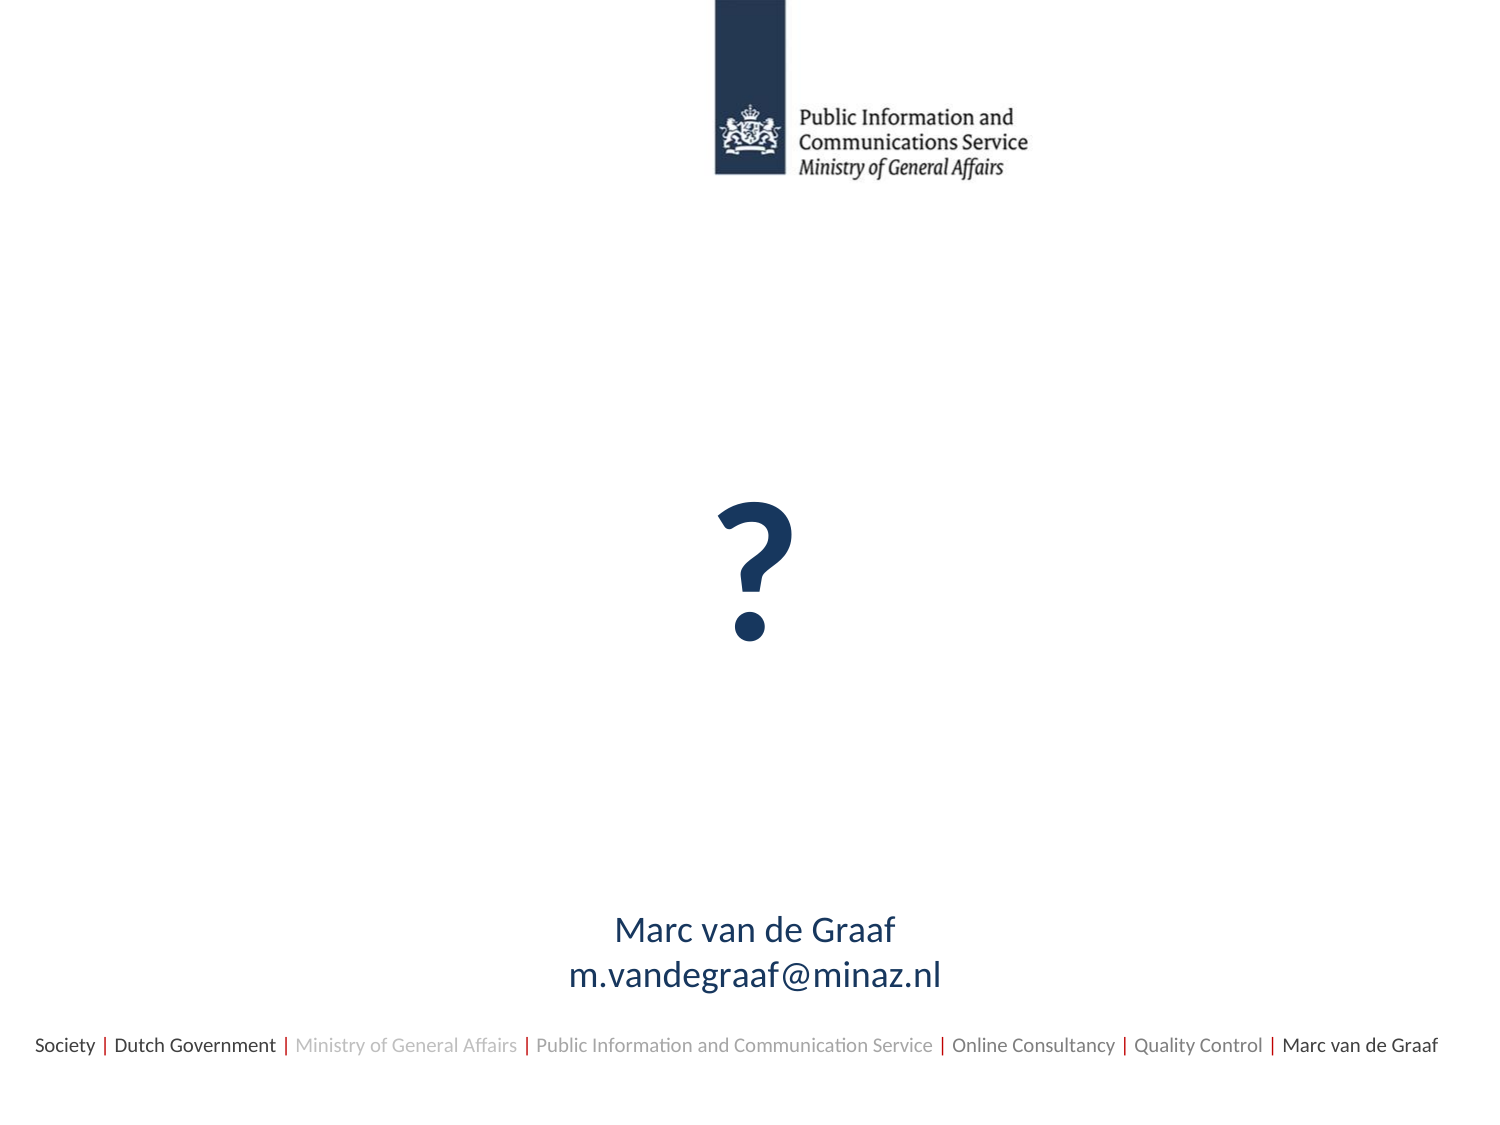

?
Marc van de Graaf
m.vandegraaf@minaz.nl
Society | Dutch Government | Ministry of General Affairs | Public Information and Communication Service | Online Consultancy | Quality Control | Marc van de Graaf